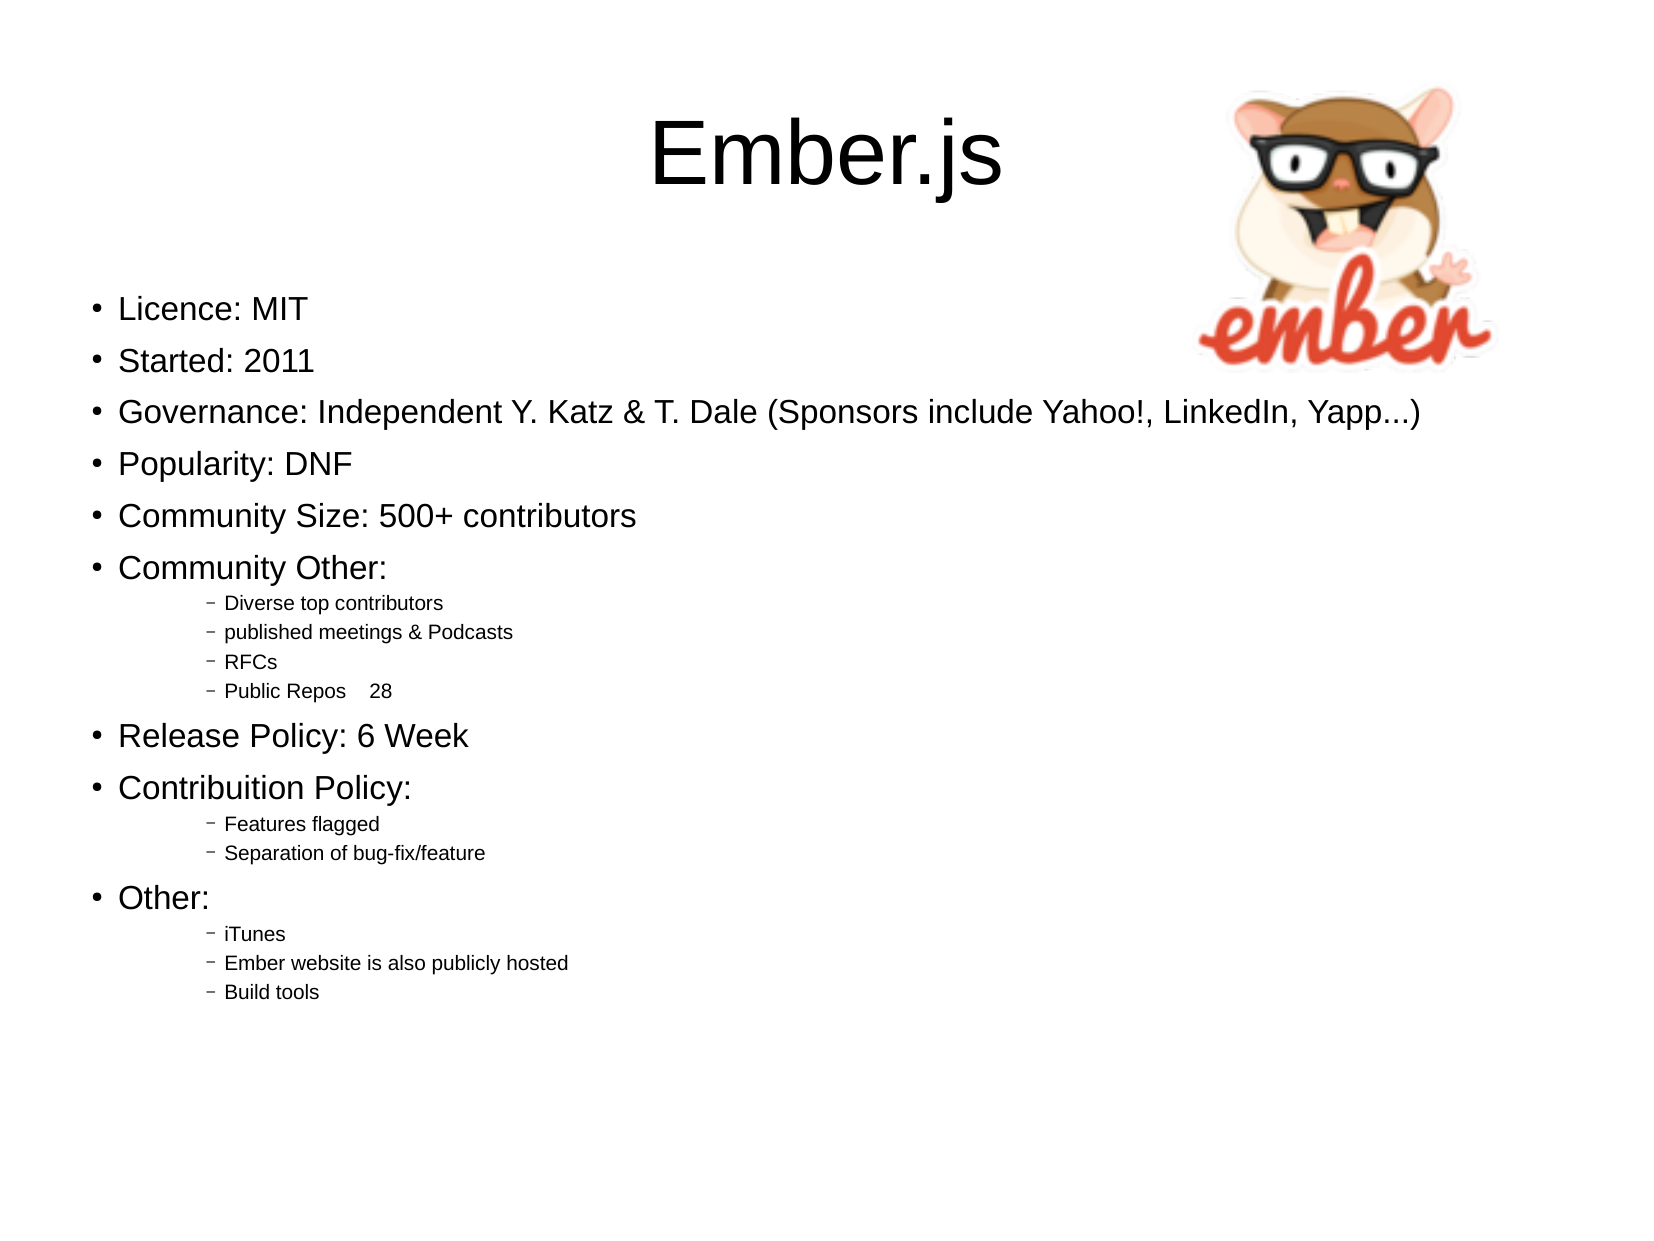

# Ember.js
Licence: MIT
Started: 2011
Governance: Independent Y. Katz & T. Dale (Sponsors include Yahoo!, LinkedIn, Yapp...)
Popularity: DNF
Community Size: 500+ contributors
Community Other:
Diverse top contributors
published meetings & Podcasts
RFCs
Public Repos 28
Release Policy: 6 Week
Contribuition Policy:
Features flagged
Separation of bug-fix/feature
Other:
iTunes
Ember website is also publicly hosted
Build tools